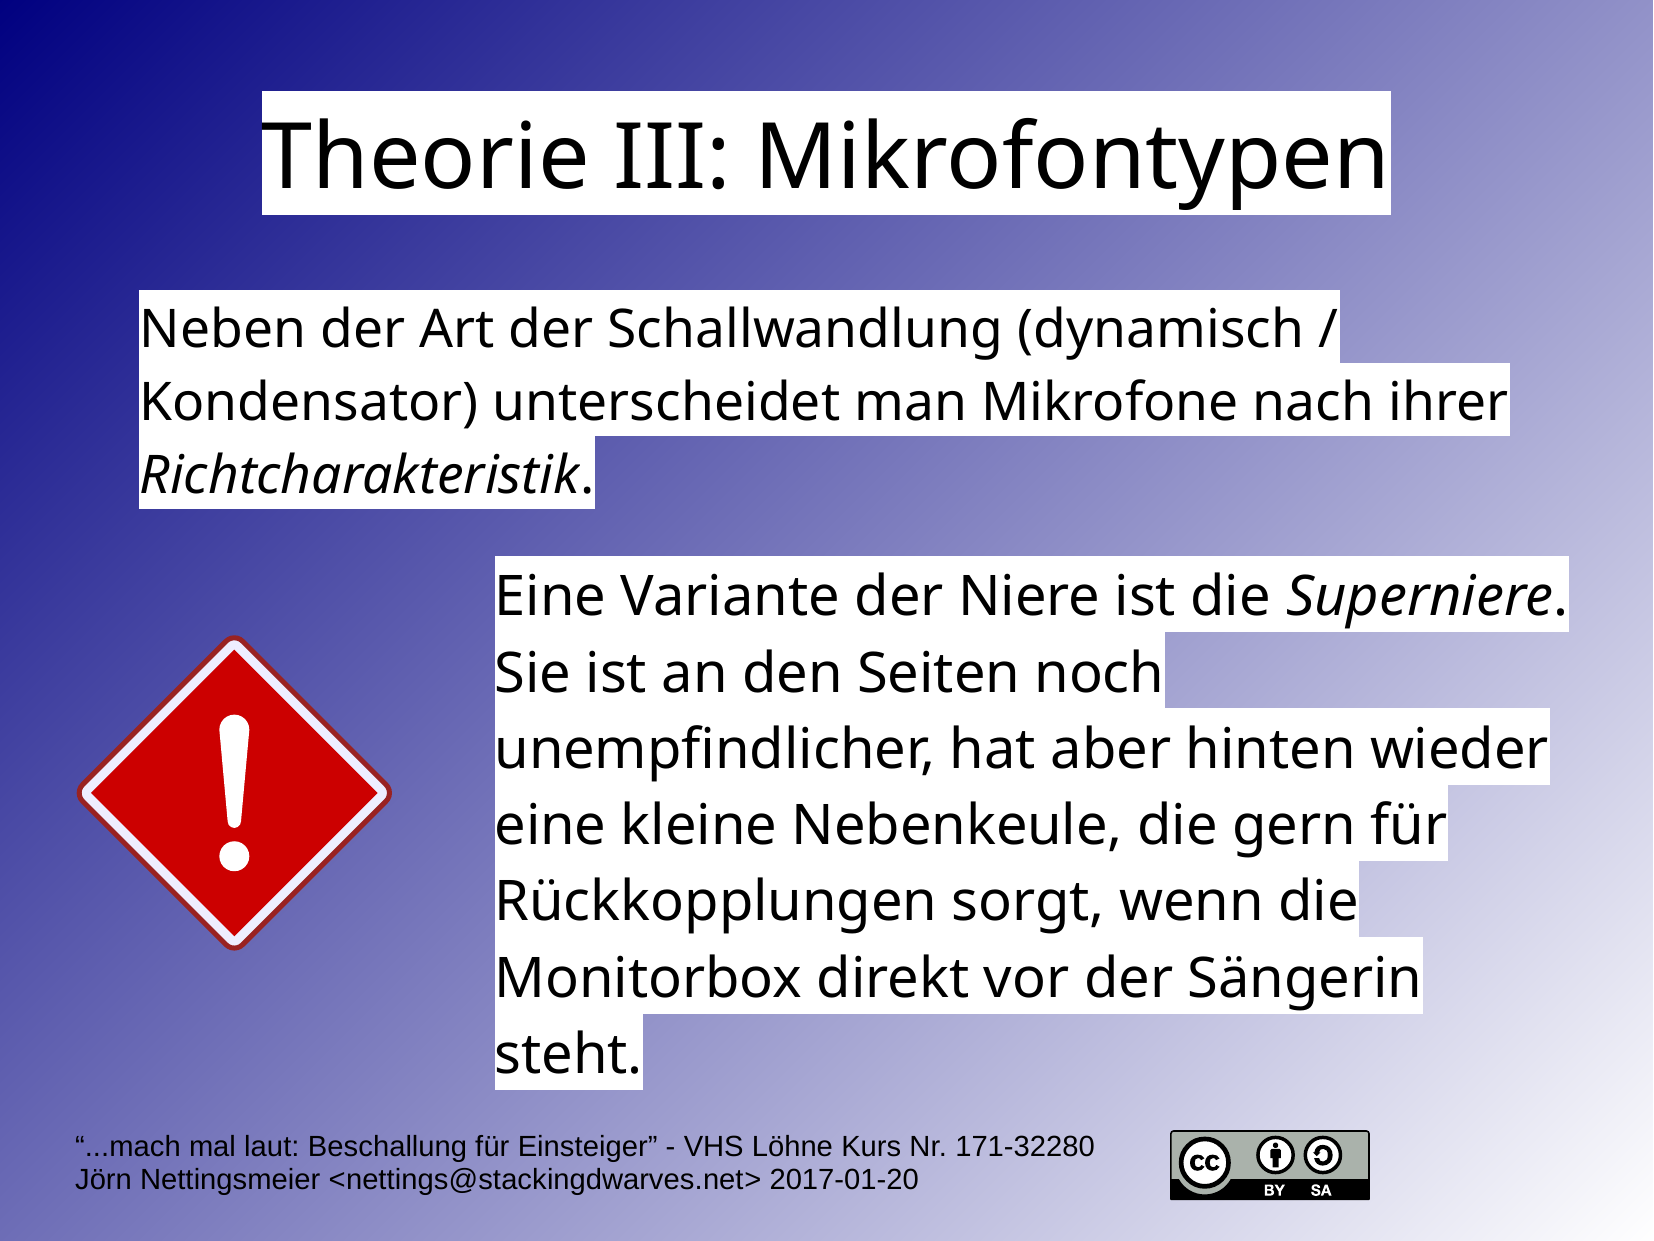

Theorie III: Mikrofontypen
# Neben der Art der Schallwandlung (dynamisch / Kondensator) unterscheidet man Mikrofone nach ihrer Richtcharakteristik.
Eine Variante der Niere ist die Superniere. Sie ist an den Seiten noch unempfindlicher, hat aber hinten wieder eine kleine Nebenkeule, die gern für Rückkopplungen sorgt, wenn die Monitorbox direkt vor der Sängerin steht.